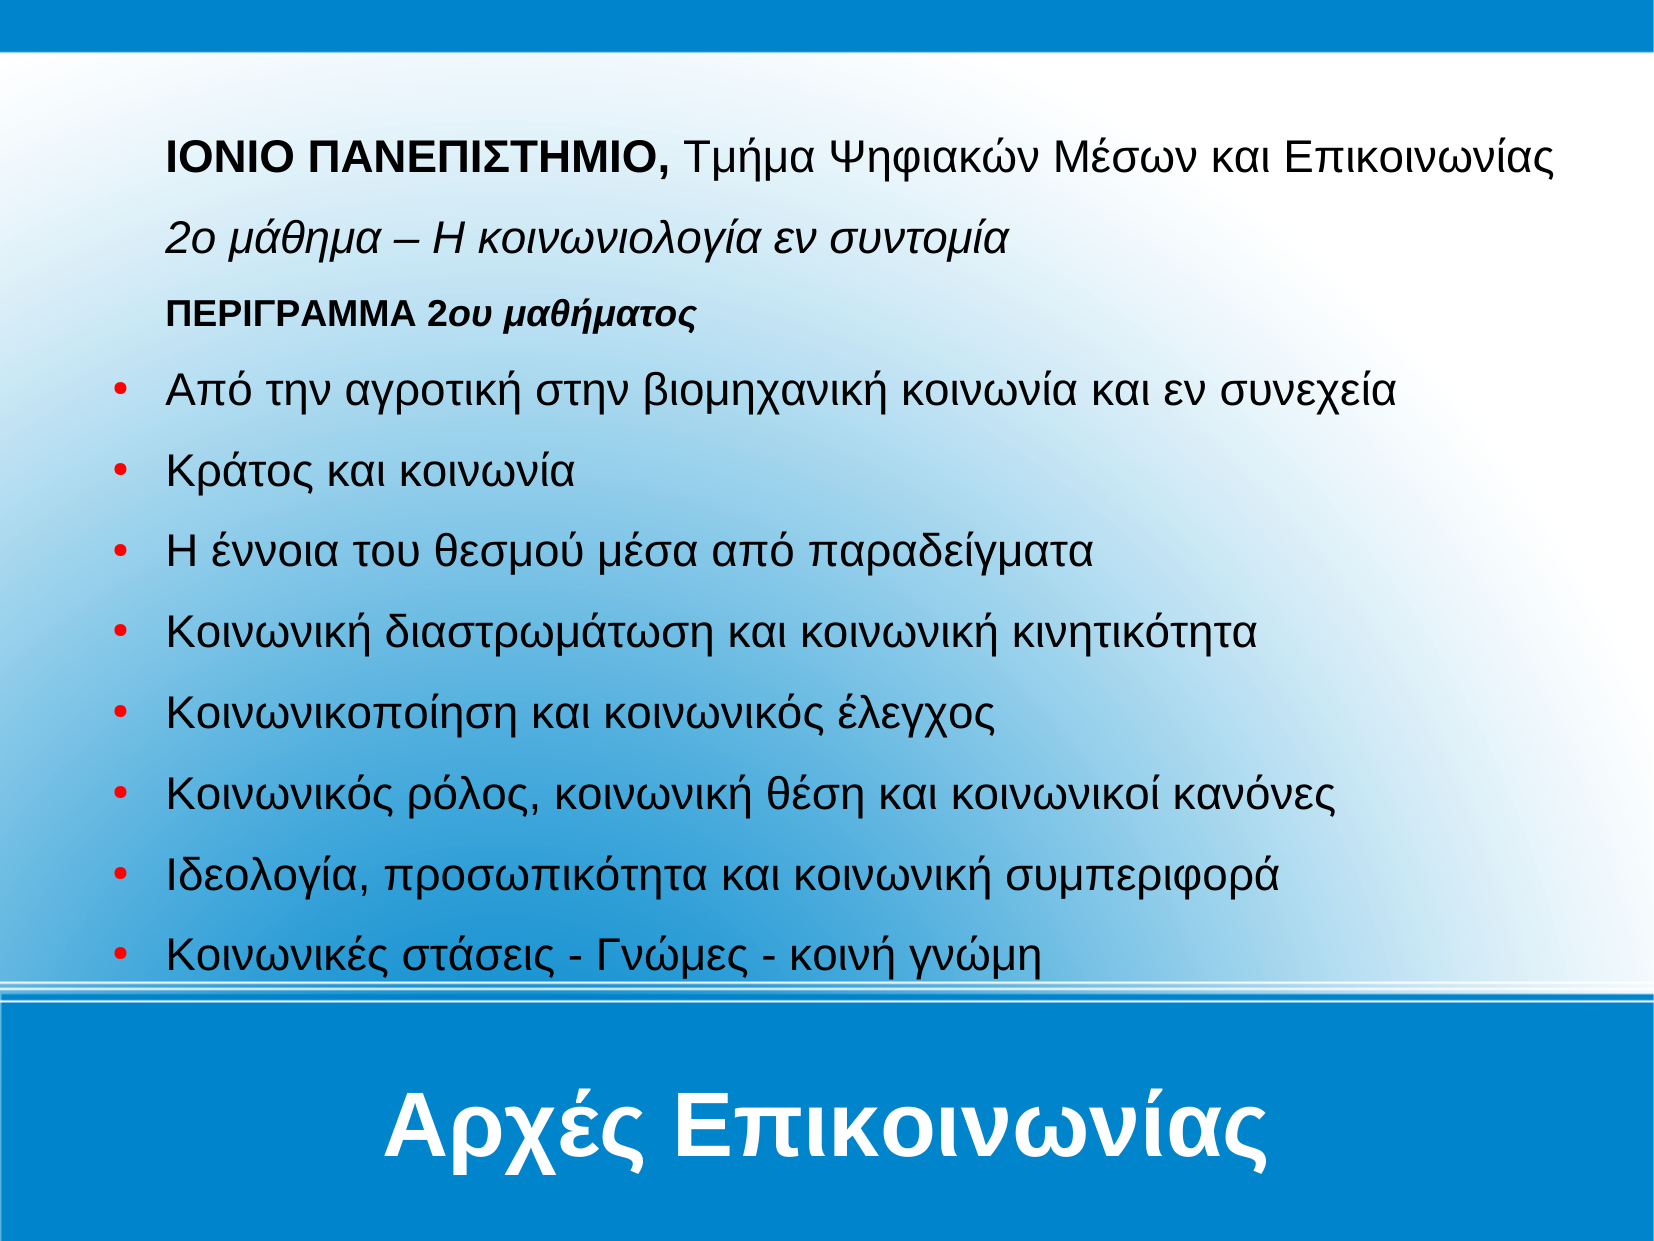

ΙΟΝΙΟ ΠΑΝΕΠΙΣΤΗΜΙΟ, Τμήμα Ψηφιακών Μέσων και Επικοινωνίας
2ο μάθημα – Η κοινωνιολογία εν συντομία
ΠΕΡΙΓΡΑΜΜΑ 2ου μαθήματος
Από την αγροτική στην βιομηχανική κοινωνία και εν συνεχεία
Κράτος και κοινωνία
Η έννοια του θεσμού μέσα από παραδείγματα
Κοινωνική διαστρωμάτωση και κοινωνική κινητικότητα
Κοινωνικοποίηση και κοινωνικός έλεγχος
Κοινωνικός ρόλος, κοινωνική θέση και κοινωνικοί κανόνες
Ιδεολογία, προσωπικότητα και κοινωνική συμπεριφορά
Κοινωνικές στάσεις - Γνώμες - κοινή γνώμη
# Αρχές Επικοινωνίας